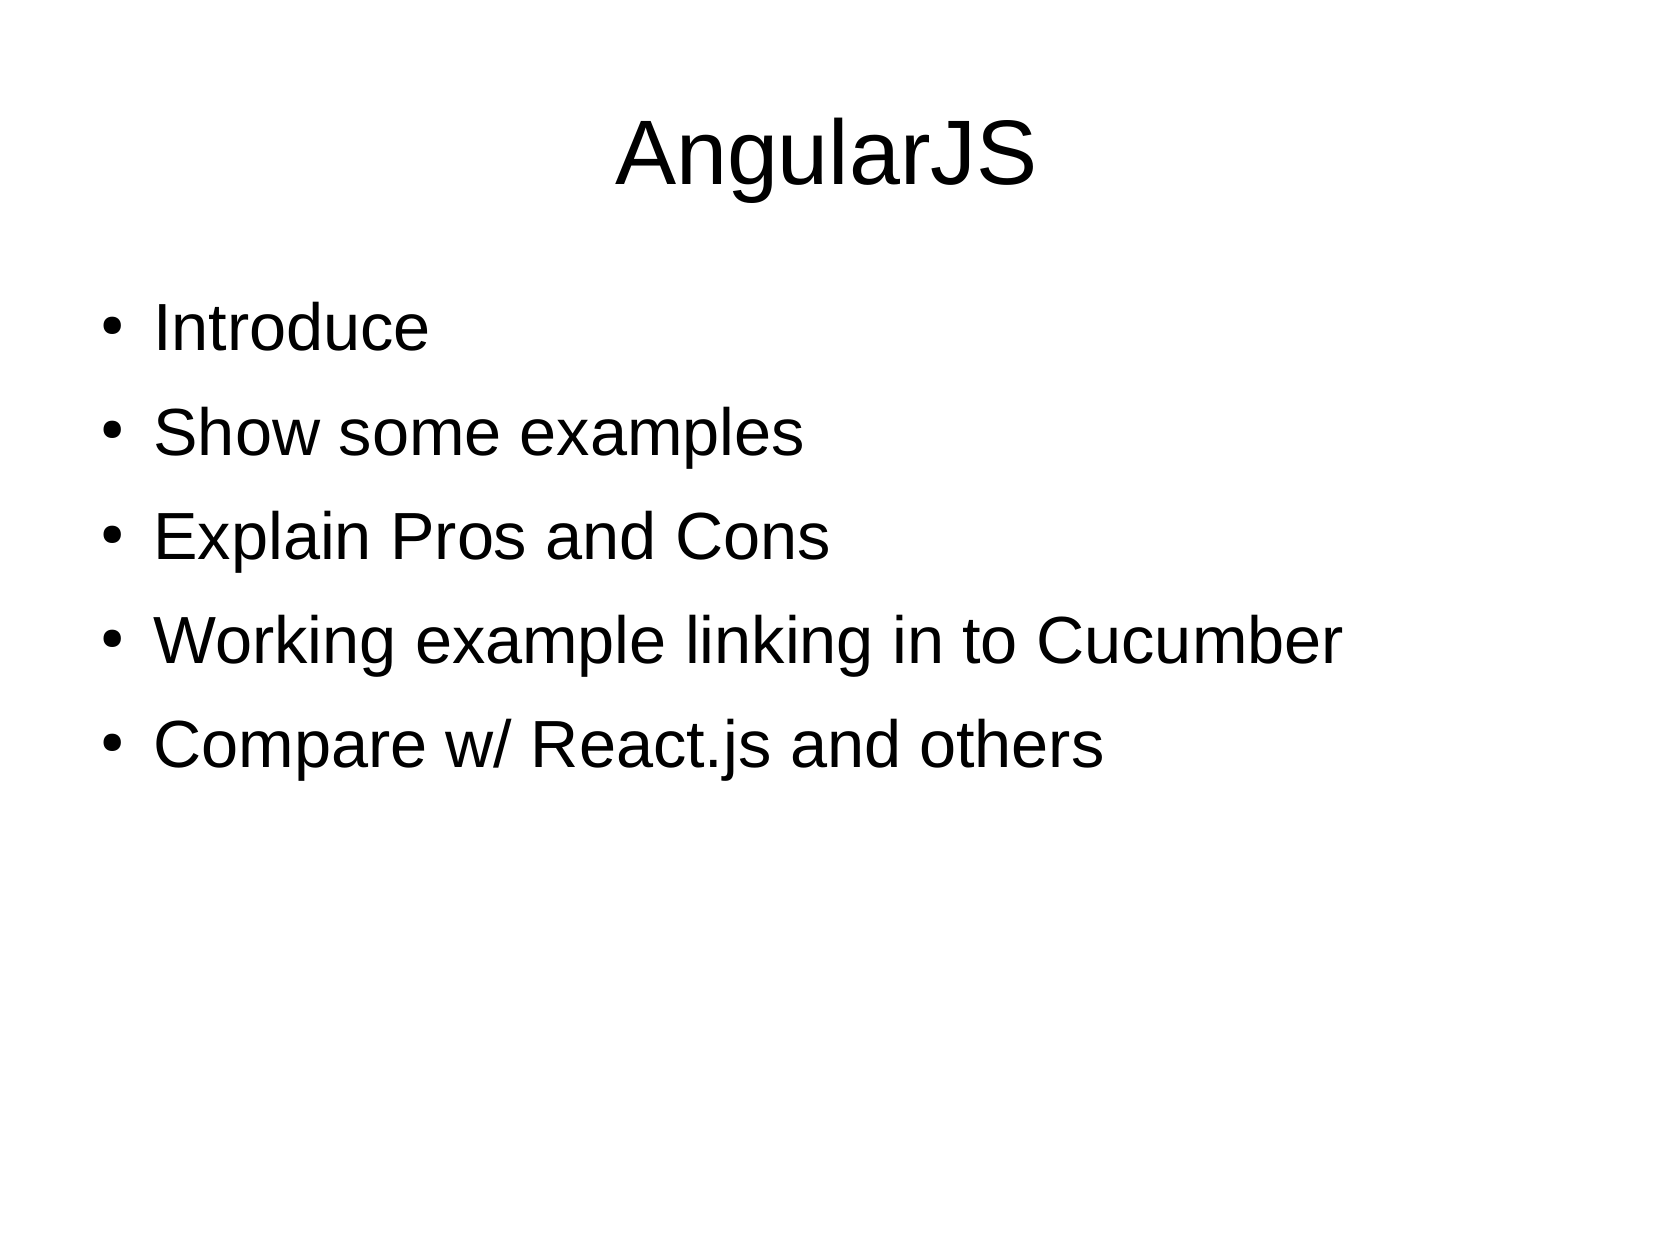

# AngularJS
Introduce
Show some examples
Explain Pros and Cons
Working example linking in to Cucumber
Compare w/ React.js and others